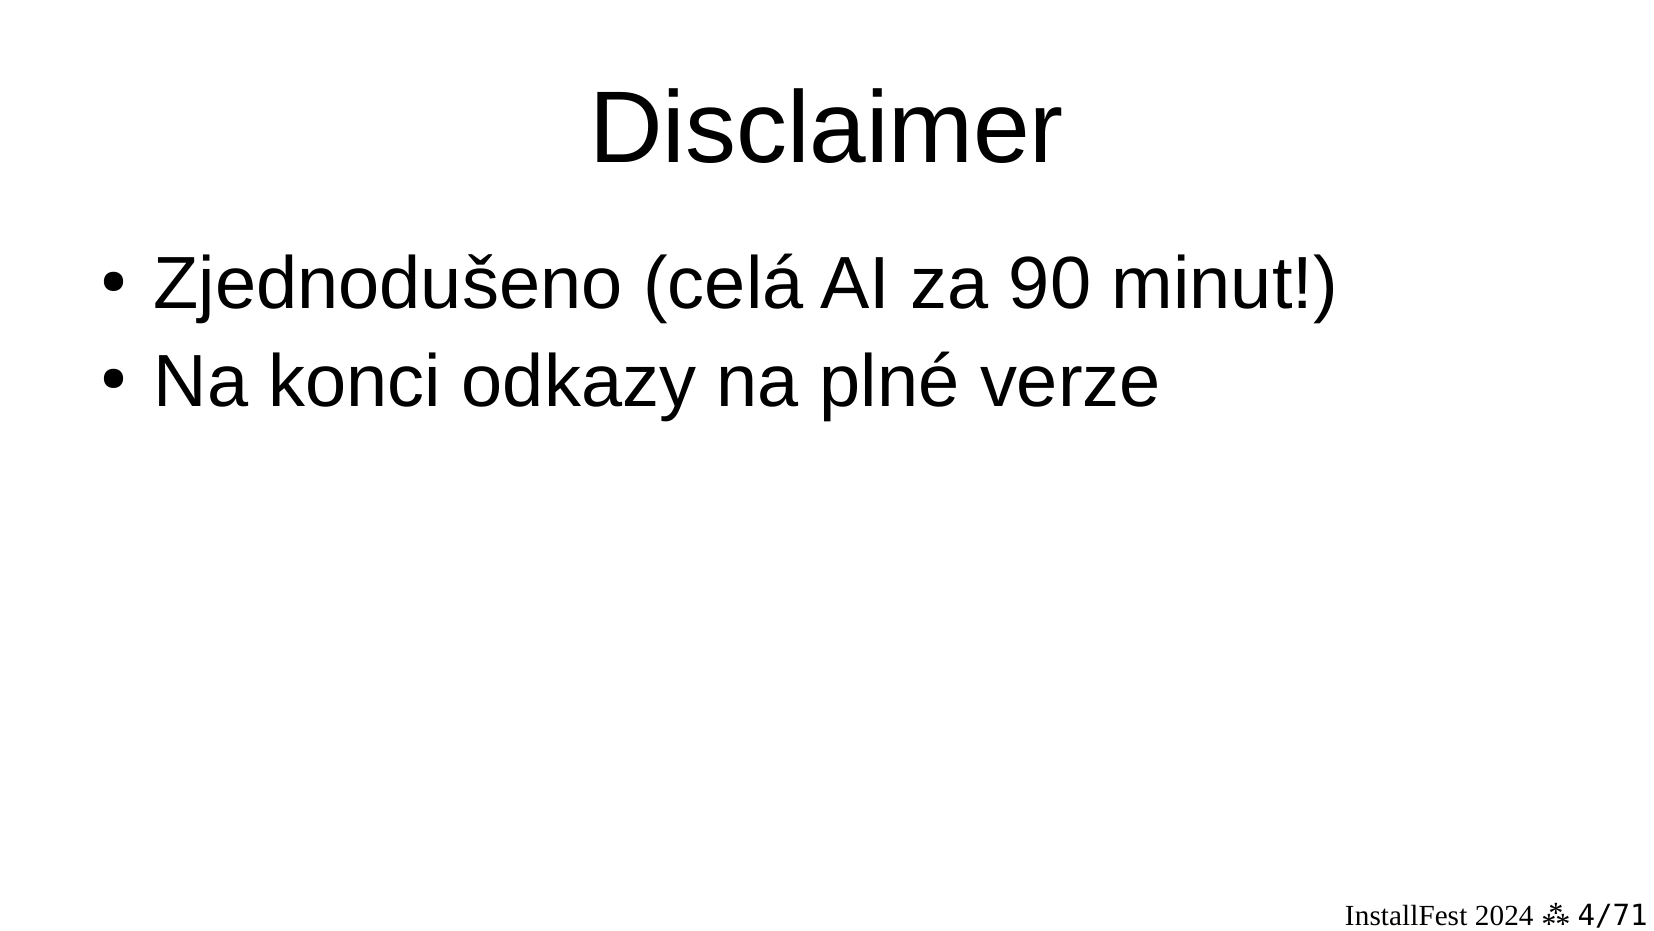

# Disclaimer
Zjednodušeno (celá AI za 90 minut!)
Na konci odkazy na plné verze
4